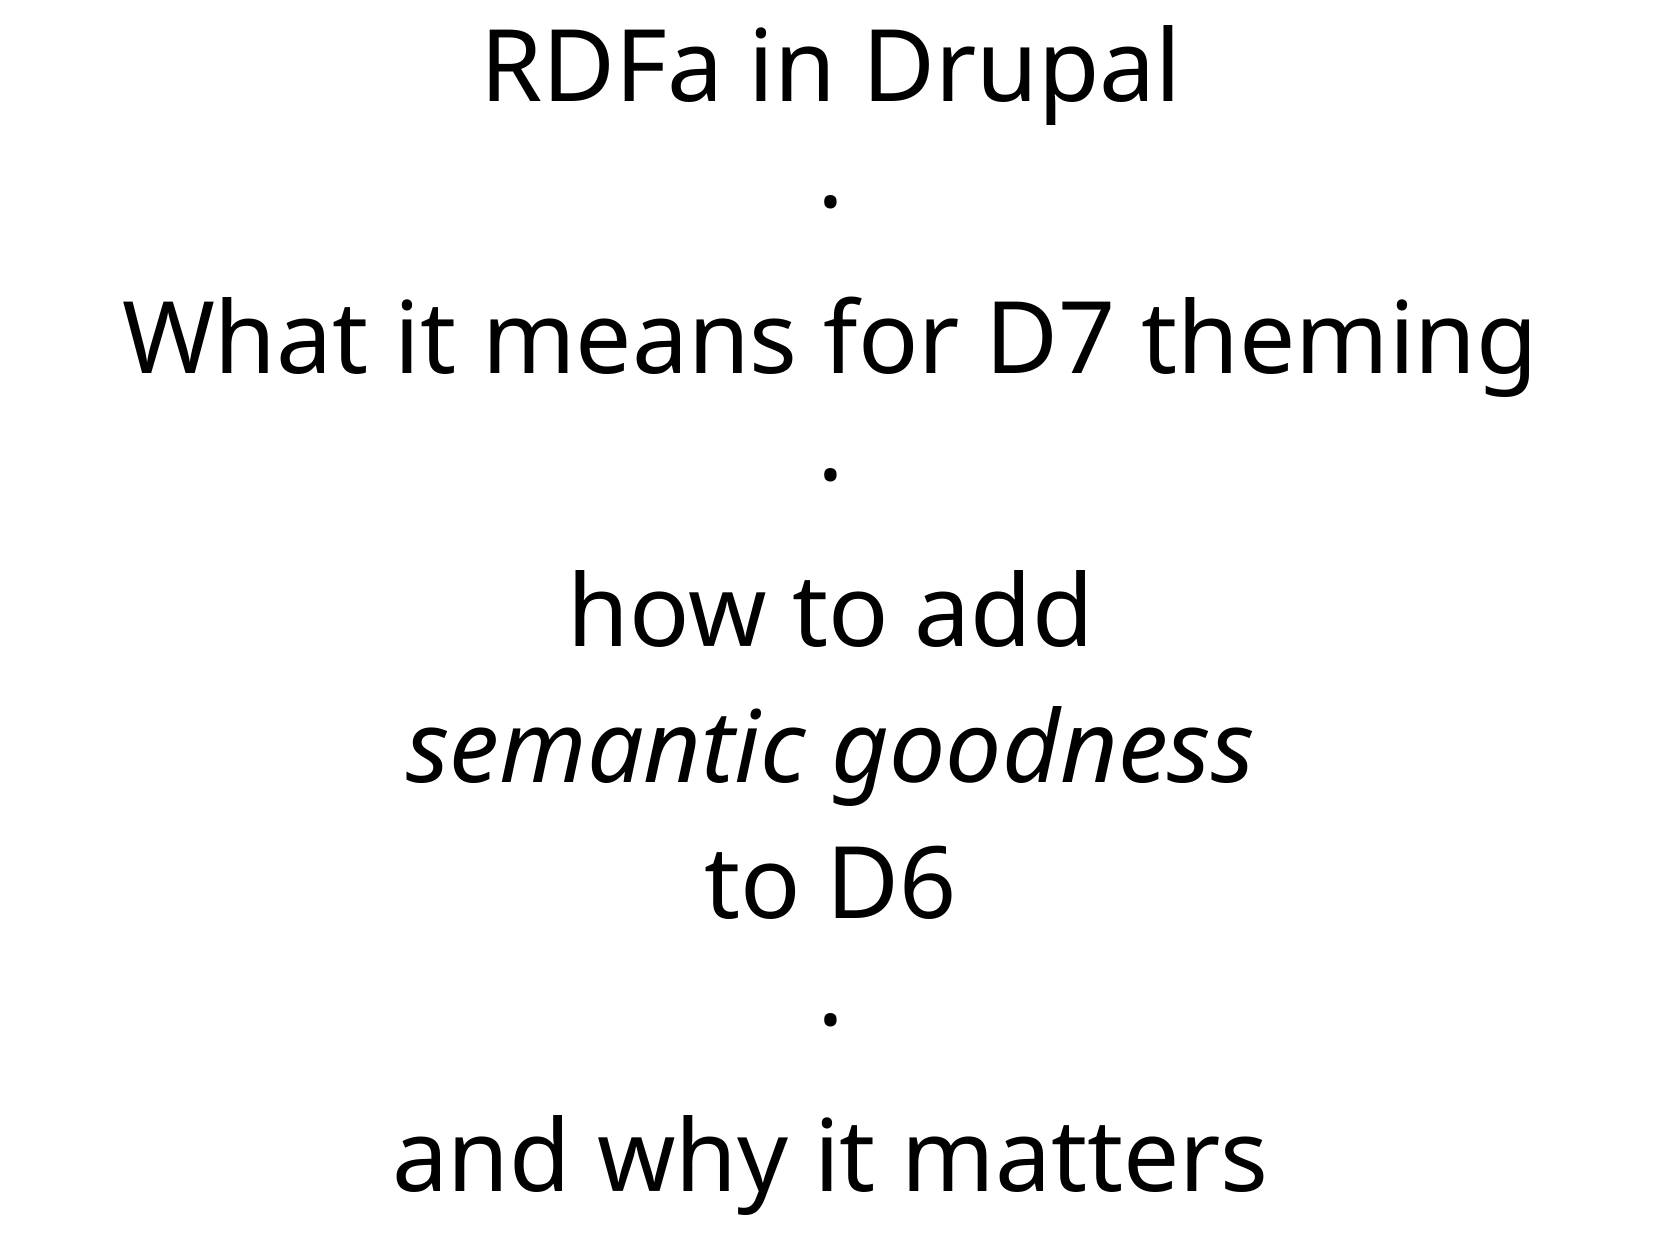

# RDFa in Drupal · What it means for D7 theming · how to add semantic goodness to D6 · and why it matters